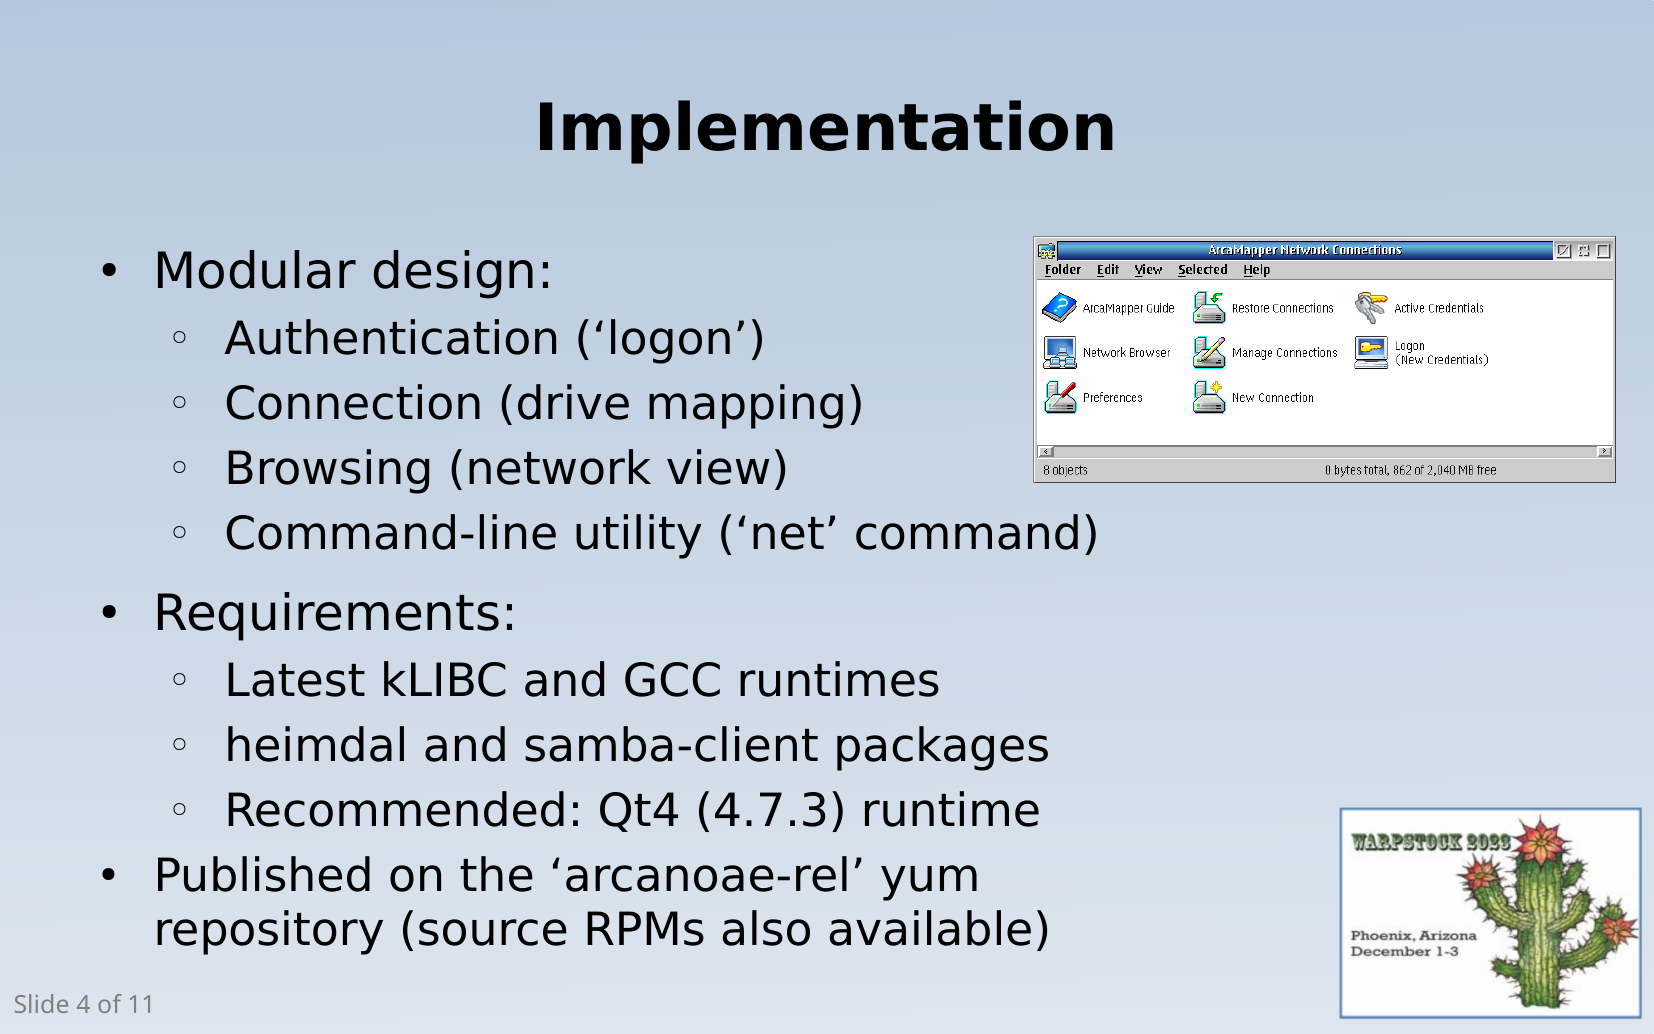

# Implementation
Modular design:
Authentication (‘logon’)
Connection (drive mapping)
Browsing (network view)
Command-line utility (‘net’ command)
Requirements:
Latest kLIBC and GCC runtimes
heimdal and samba-client packages
Recommended: Qt4 (4.7.3) runtime
Published on the ‘arcanoae-rel’ yum repository (source RPMs also available)
Slide of <count>